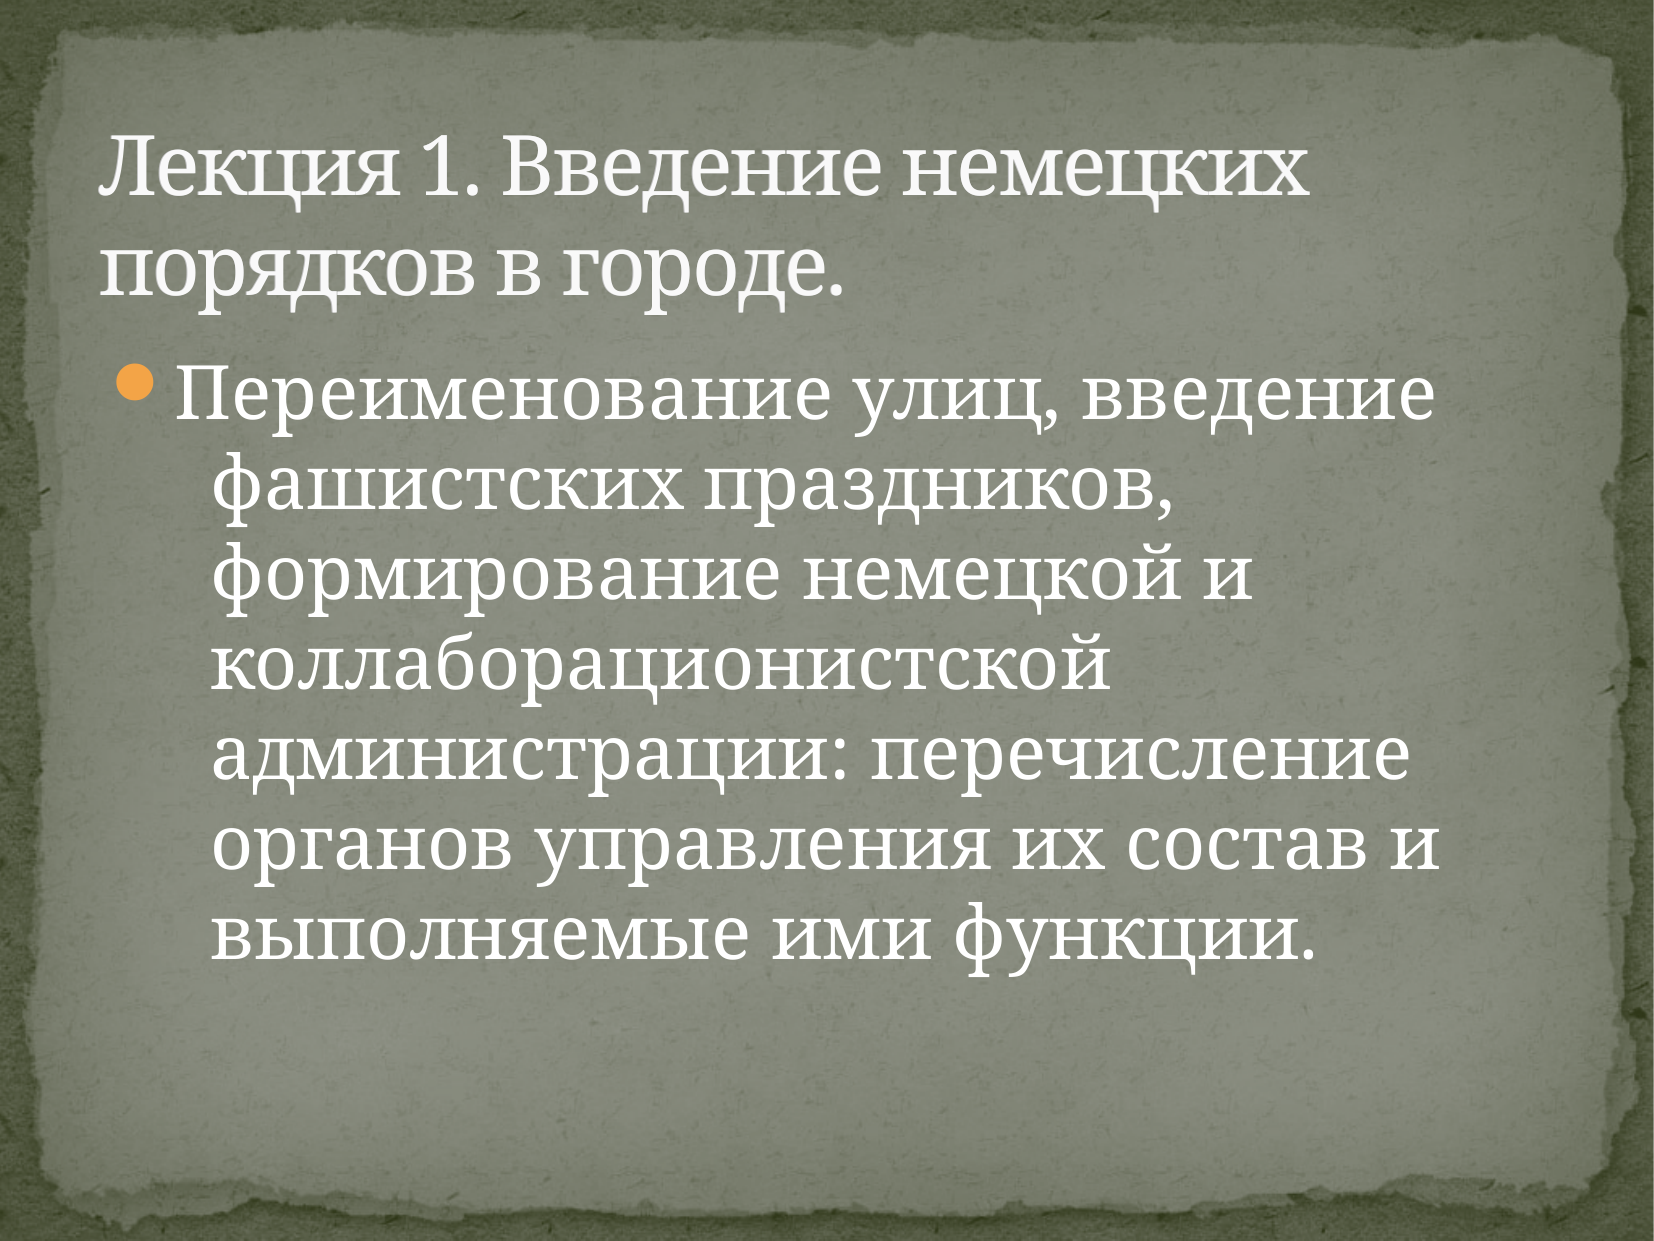

Лекция 1. Введение немецких порядков в городе.
# Переименование улиц, введение фашистских праздников, формирование немецкой и коллаборационистской администрации: перечисление органов управления их состав и выполняемые ими функции.